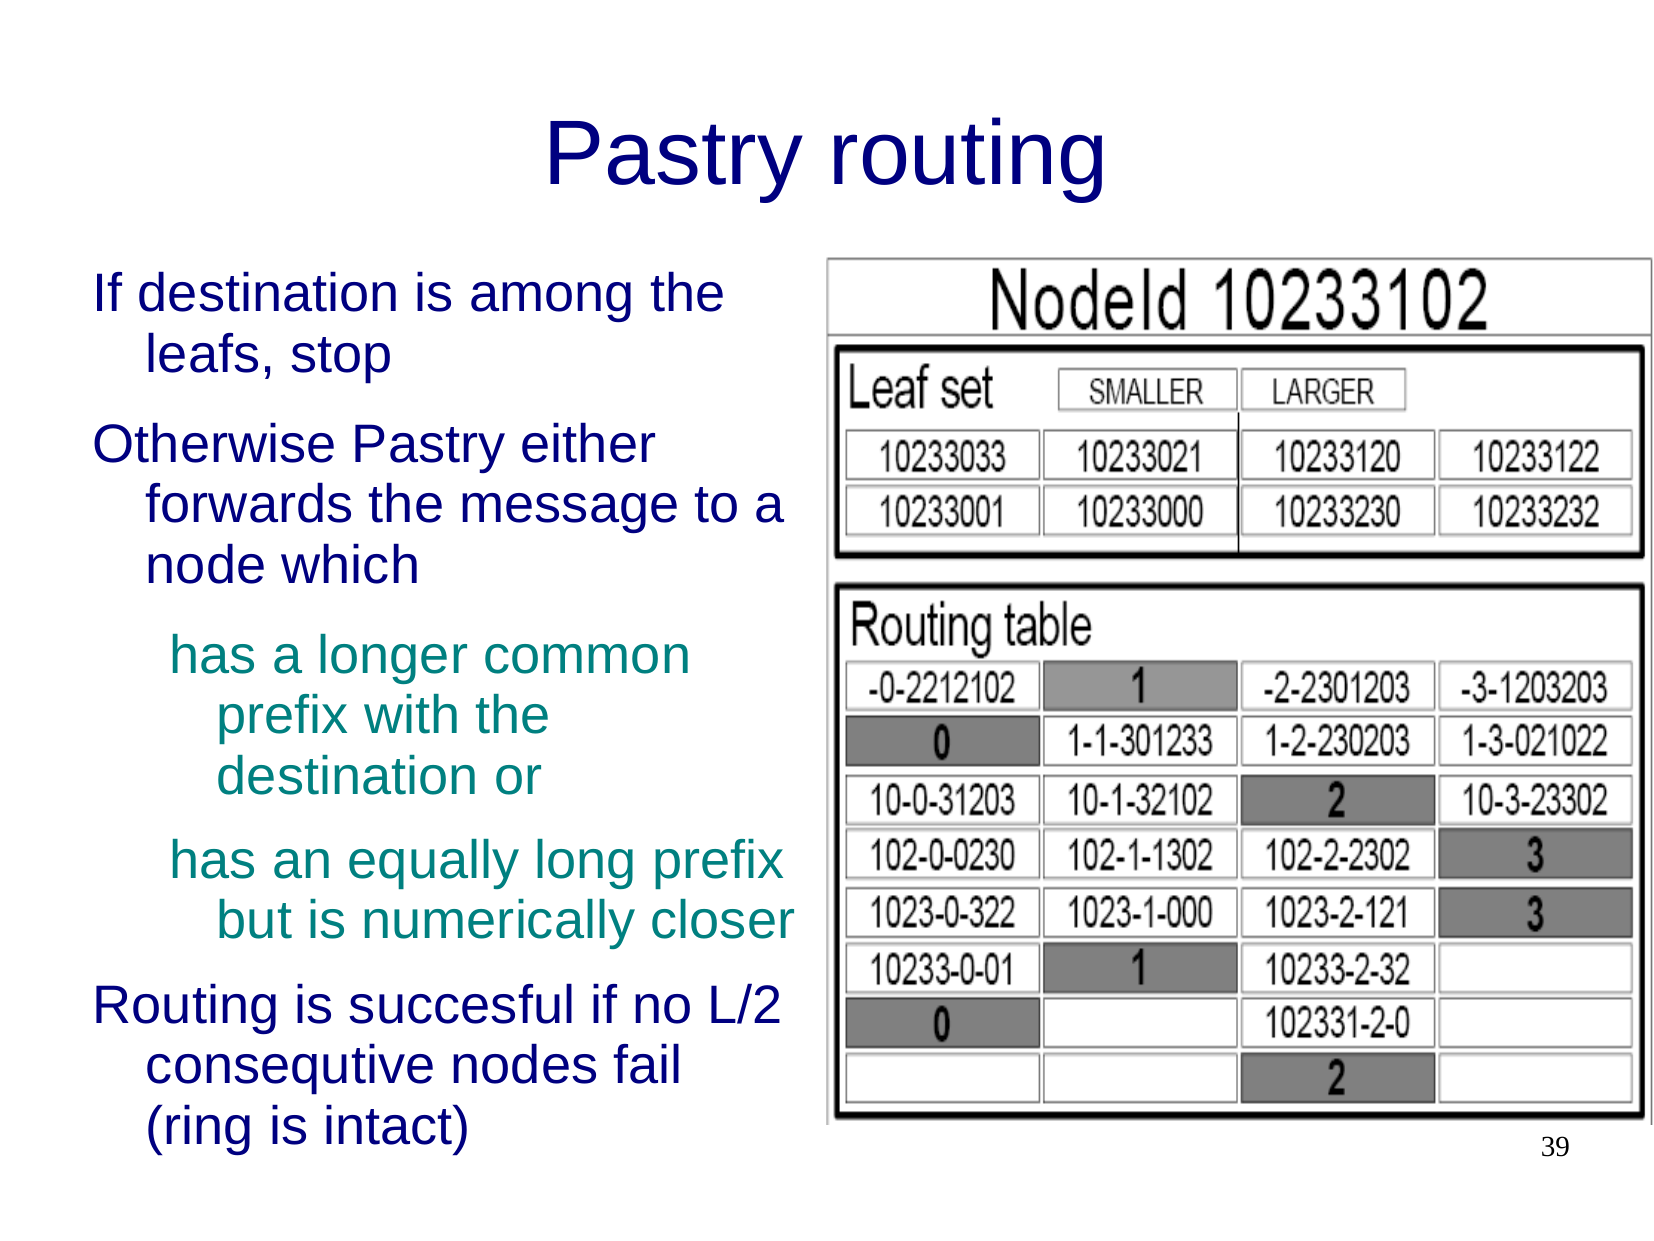

# Pastry routing
If destination is among the leafs, stop
Otherwise Pastry either forwards the message to a node which
has a longer common prefix with the destination or
has an equally long prefix but is numerically closer
Routing is succesful if no L/2 consequtive nodes fail (ring is intact)
39